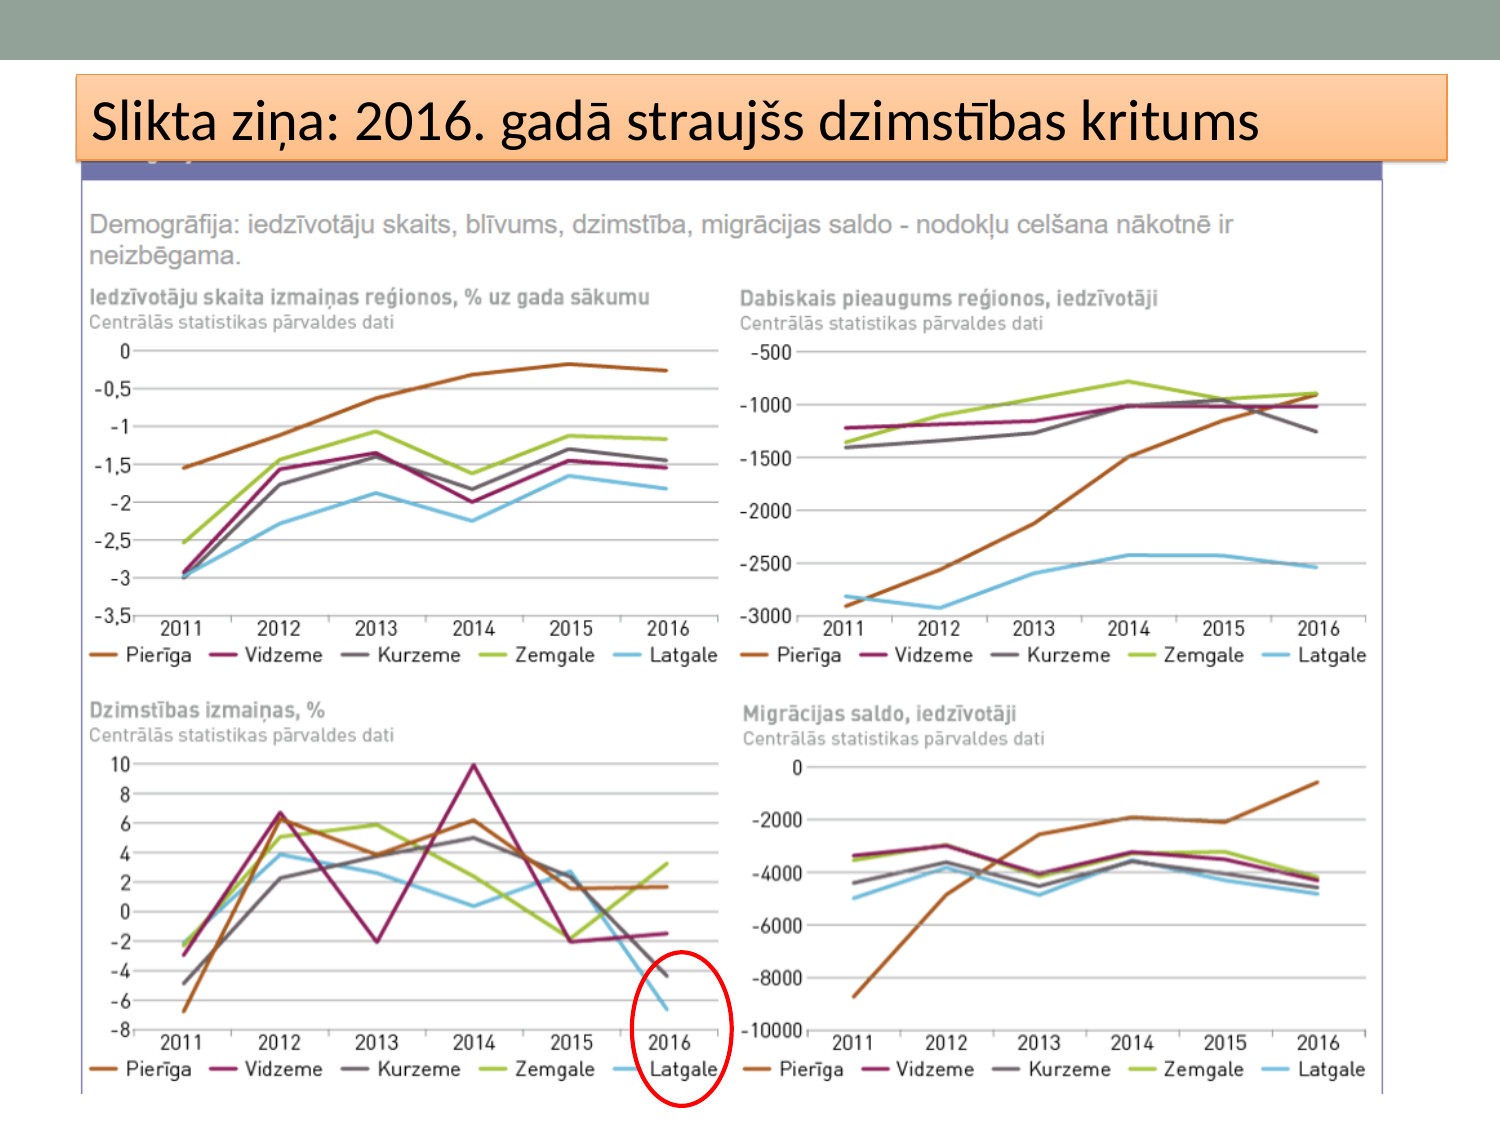

Slikta ziņa: 2016. gadā straujšs dzimstības kritums